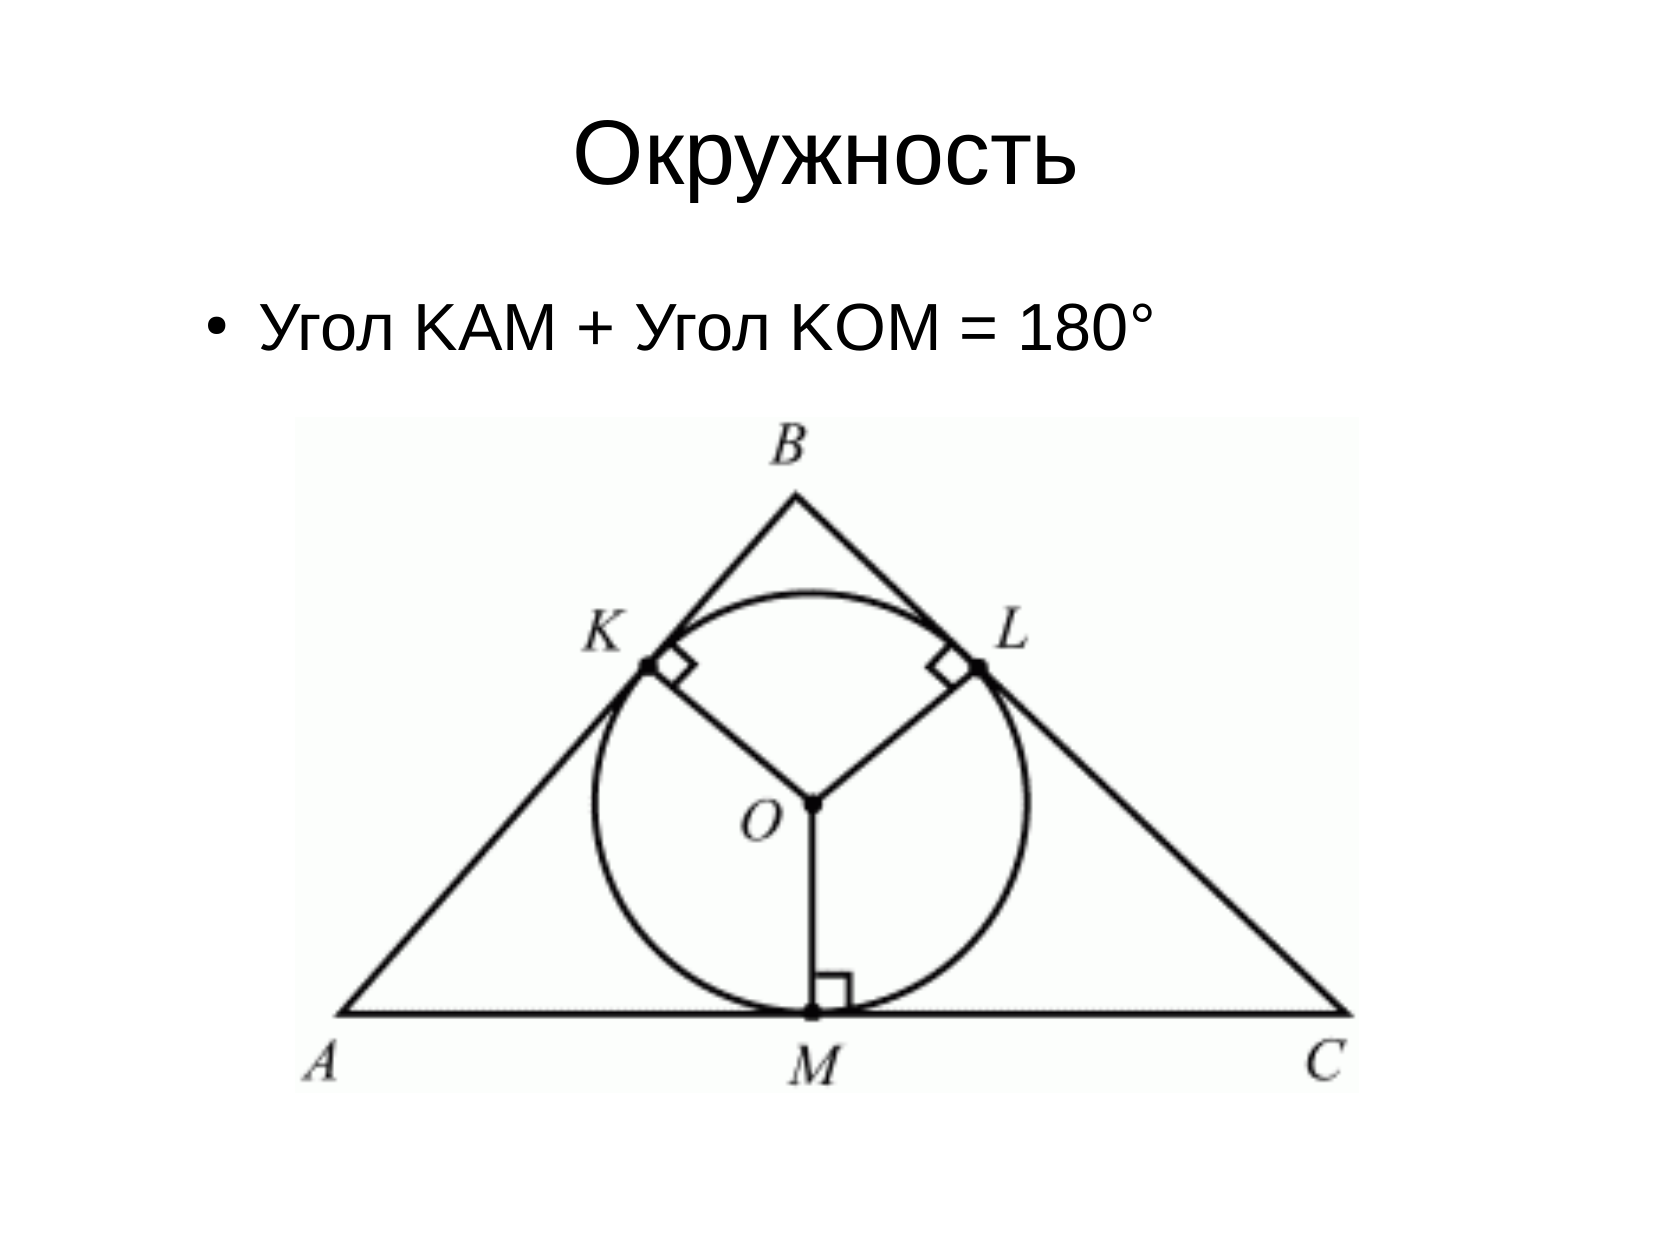

# Окружность
Угол KAM + Угол KOM = 180°